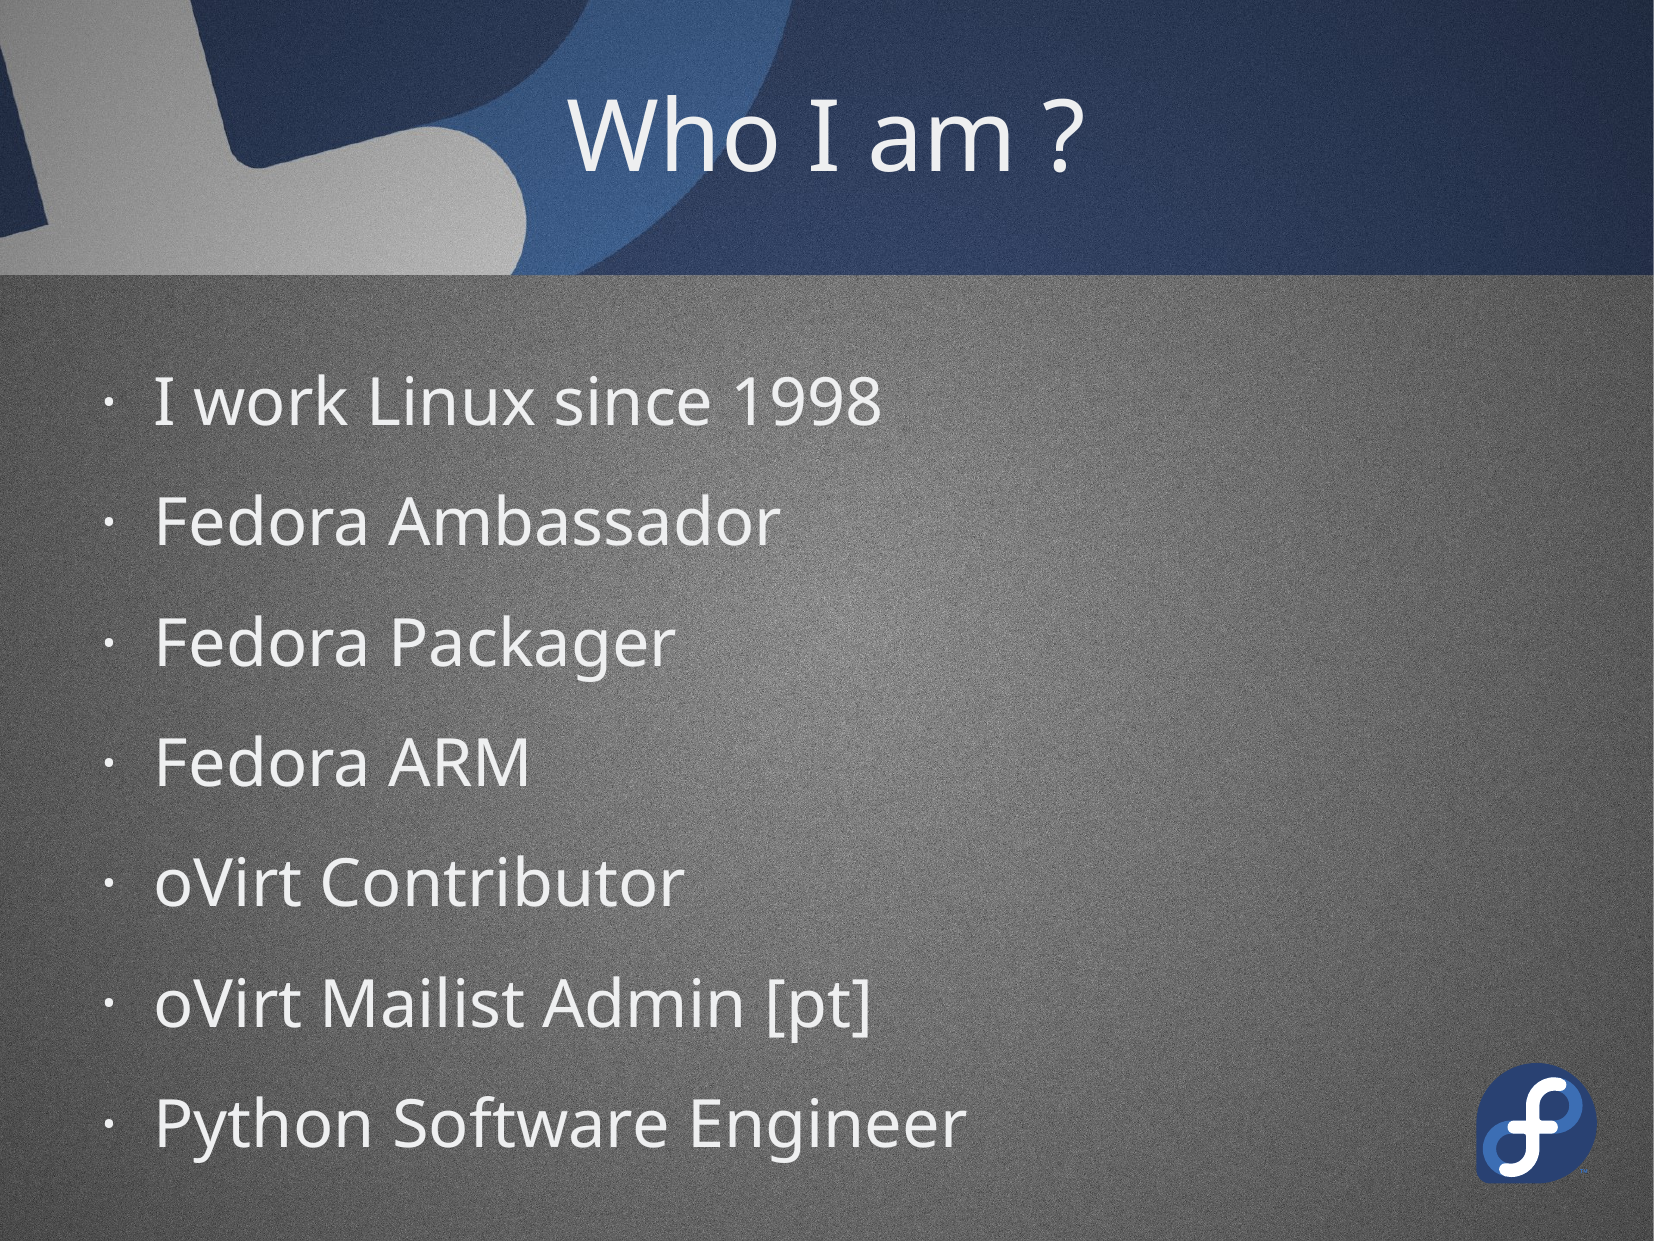

# Who I am ?
I work Linux since 1998
Fedora Ambassador
Fedora Packager
Fedora ARM
oVirt Contributor
oVirt Mailist Admin [pt]
Python Software Engineer